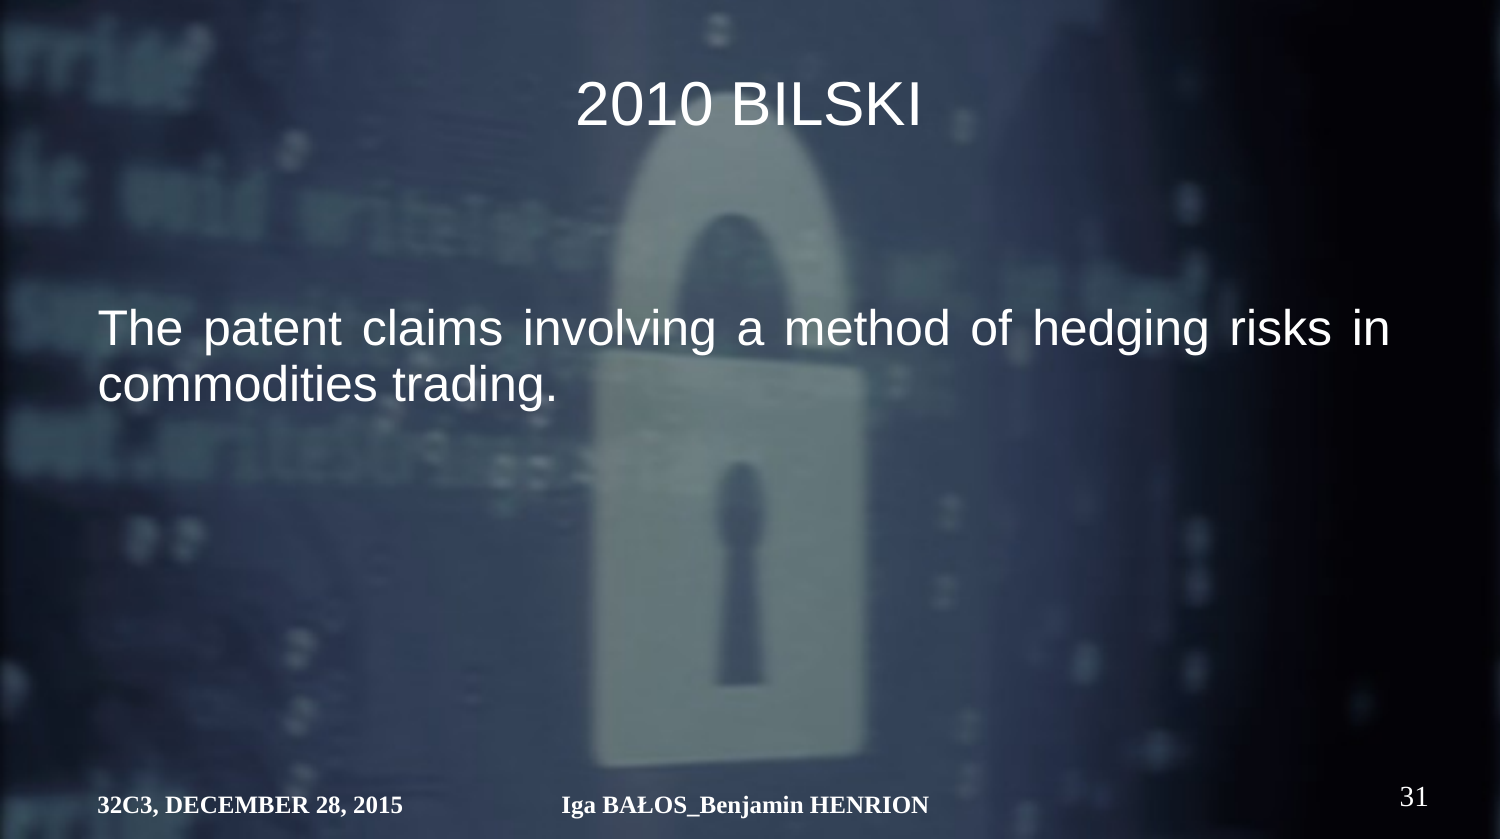

# 2010 BILSKI
The patent claims involving a method of hedging risks in commodities trading.
31
32C3, DECEMBER 22, 2015
Iga BAŁOS_Benjamin HENRION